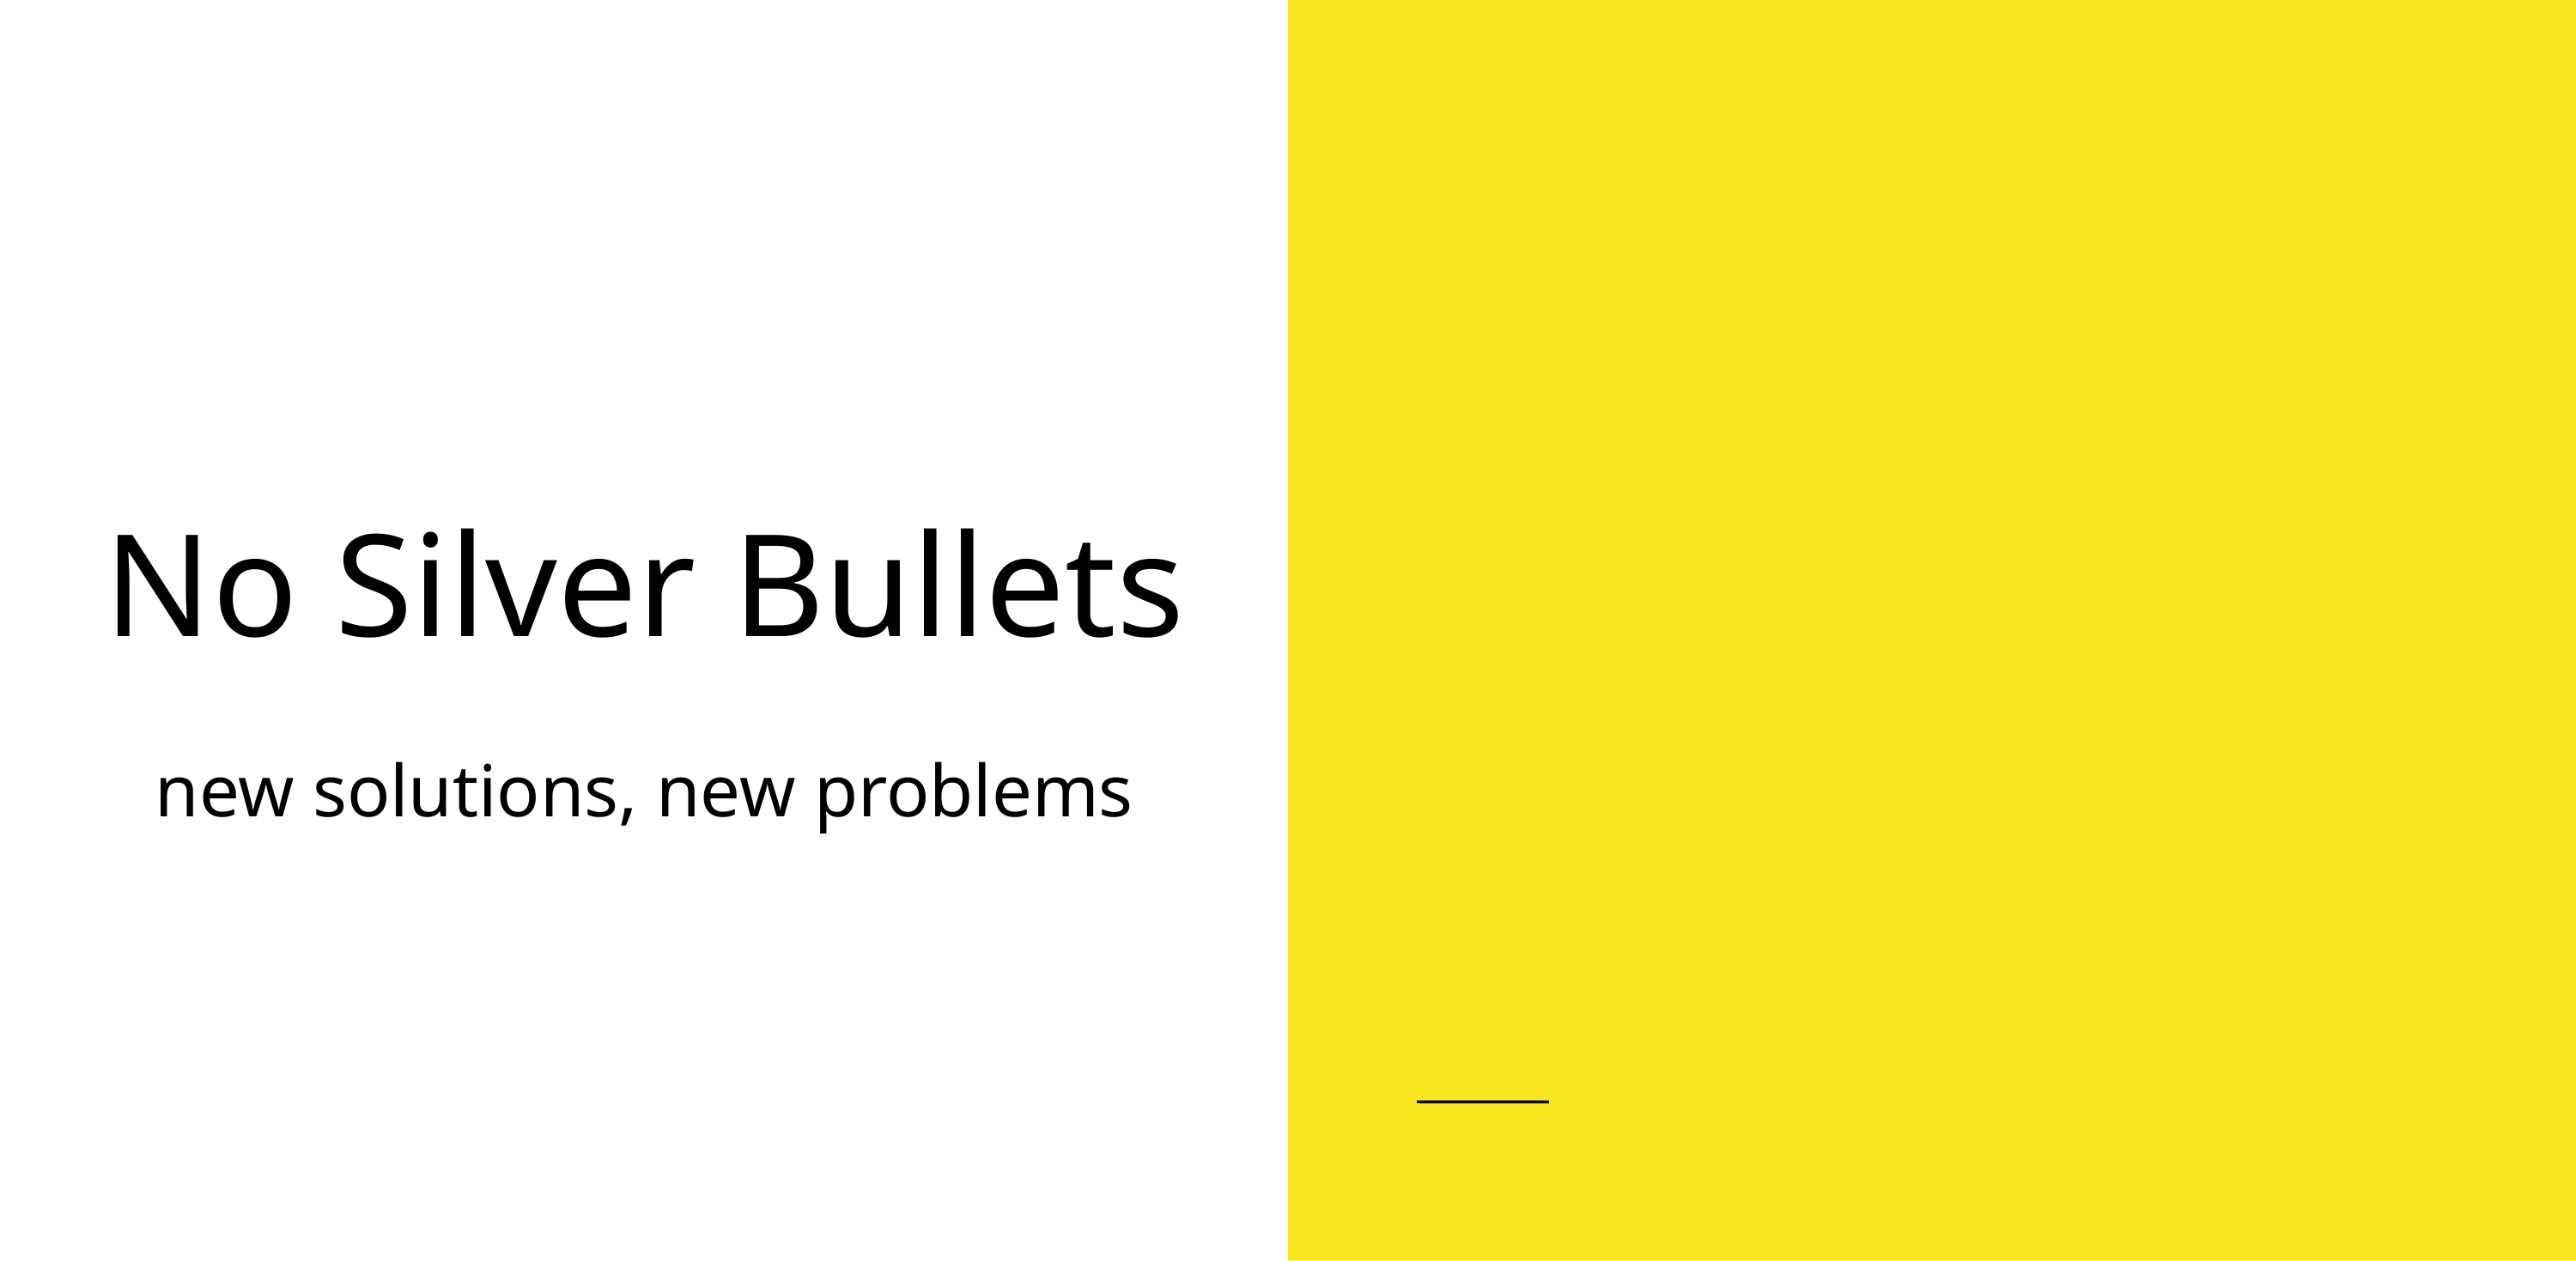

# No Silver Bullets
new solutions, new problems